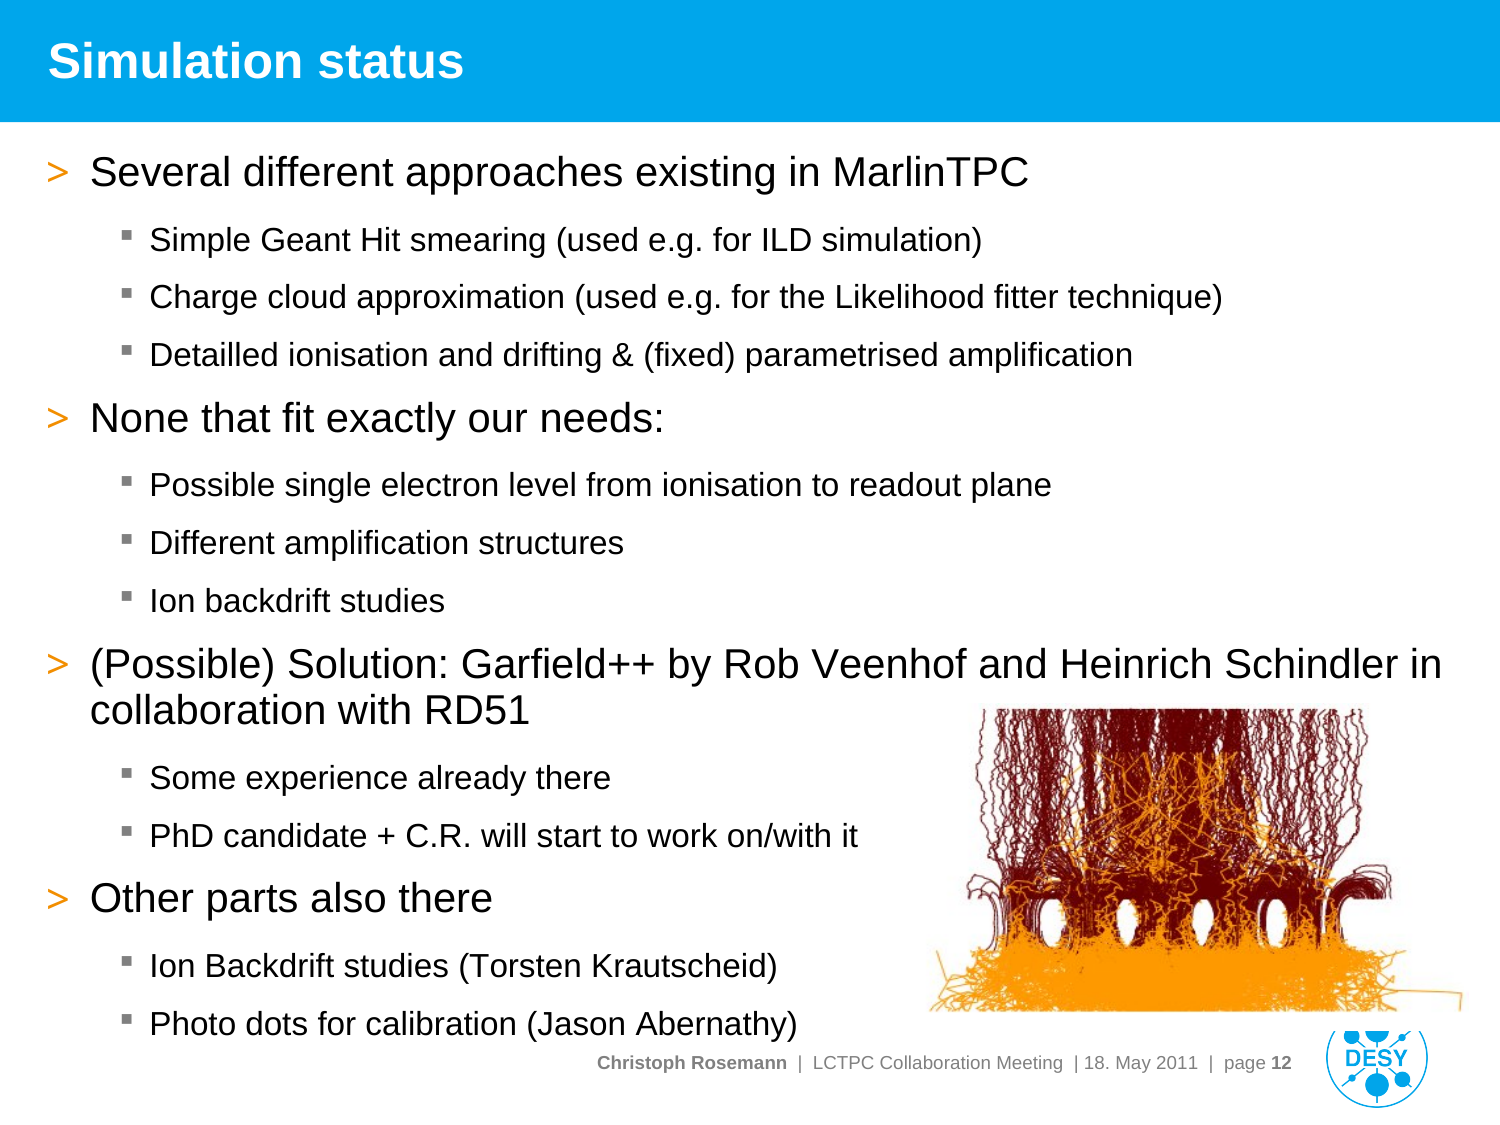

# Simulation status
Several different approaches existing in MarlinTPC
Simple Geant Hit smearing (used e.g. for ILD simulation)
Charge cloud approximation (used e.g. for the Likelihood fitter technique)
Detailled ionisation and drifting & (fixed) parametrised amplification
None that fit exactly our needs:
Possible single electron level from ionisation to readout plane
Different amplification structures
Ion backdrift studies
(Possible) Solution: Garfield++ by Rob Veenhof and Heinrich Schindler in collaboration with RD51
Some experience already there
PhD candidate + C.R. will start to work on/with it
Other parts also there
Ion Backdrift studies (Torsten Krautscheid)
Photo dots for calibration (Jason Abernathy)